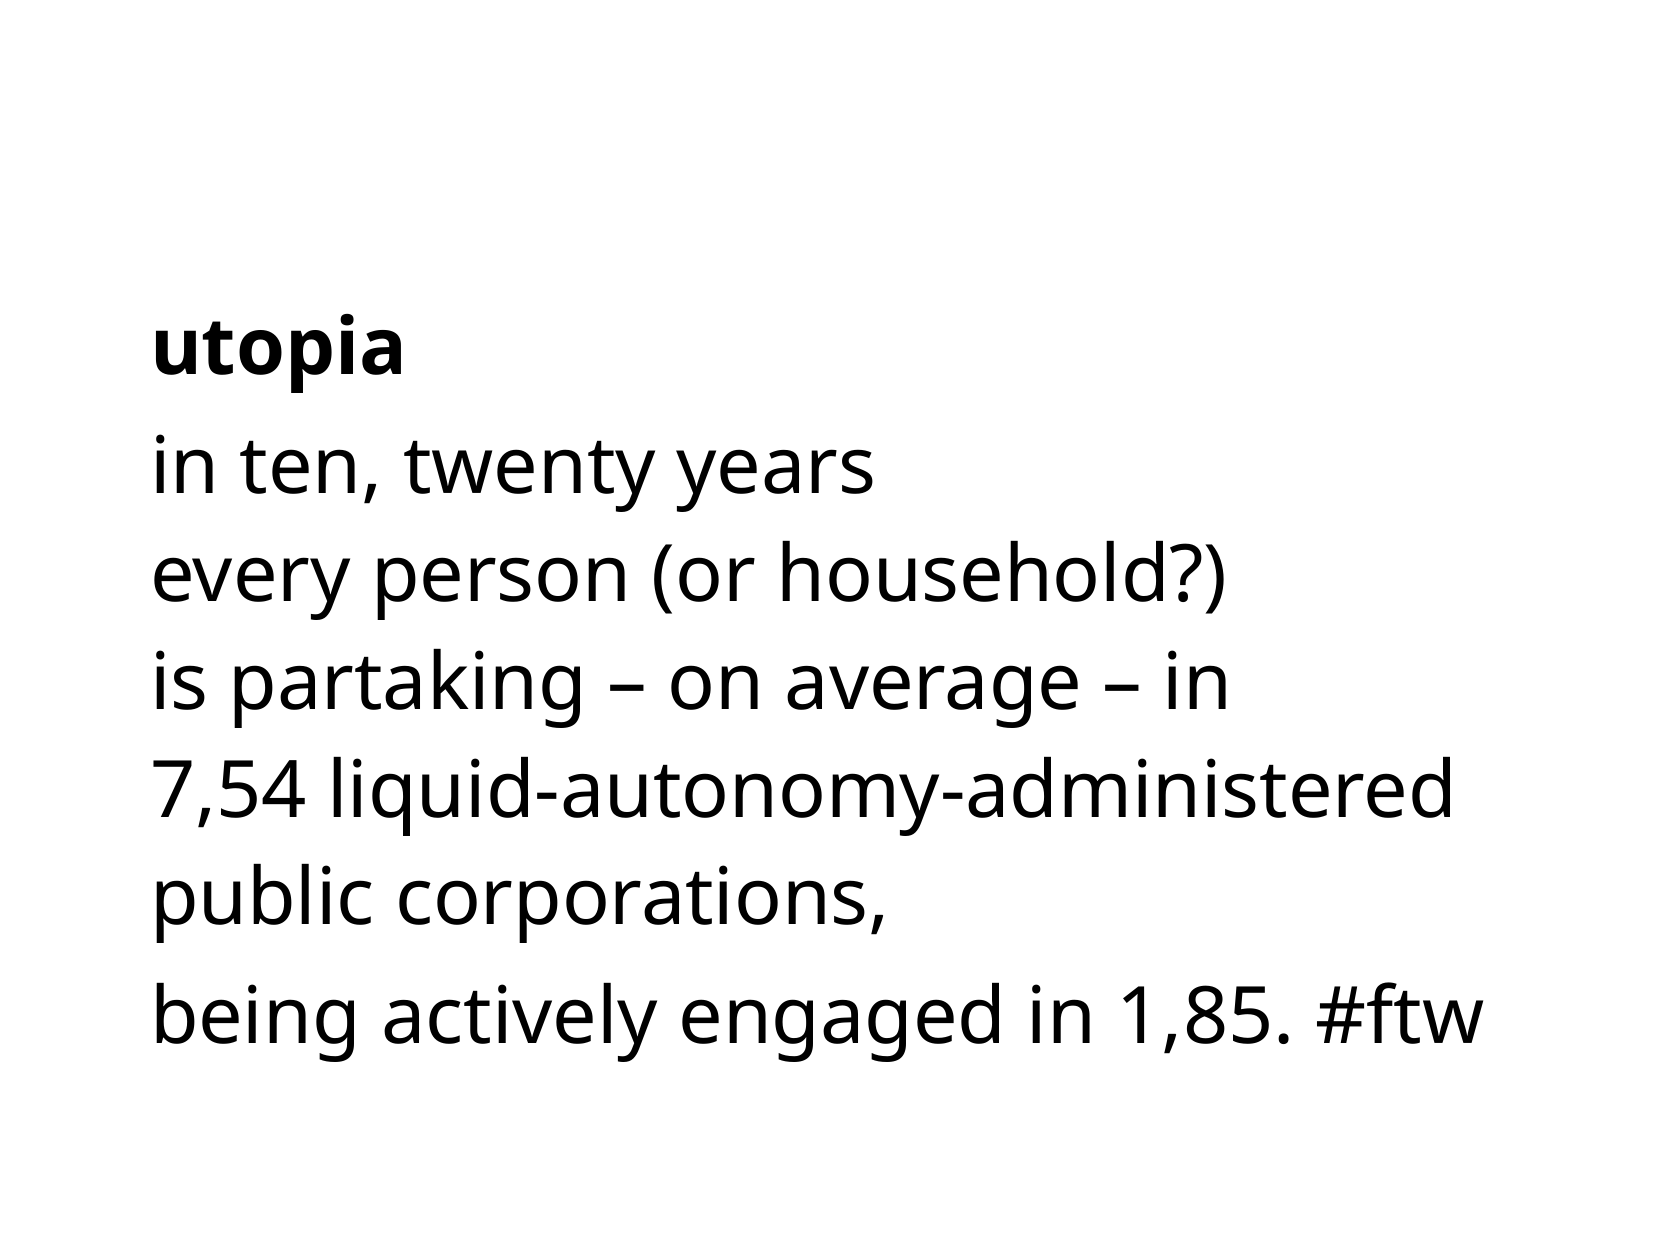

# utopia
in ten, twenty years
every person (or household?)
is partaking – on average – in
7,54 liquid-autonomy-administered public corporations,
being actively engaged in 1,85. #ftw